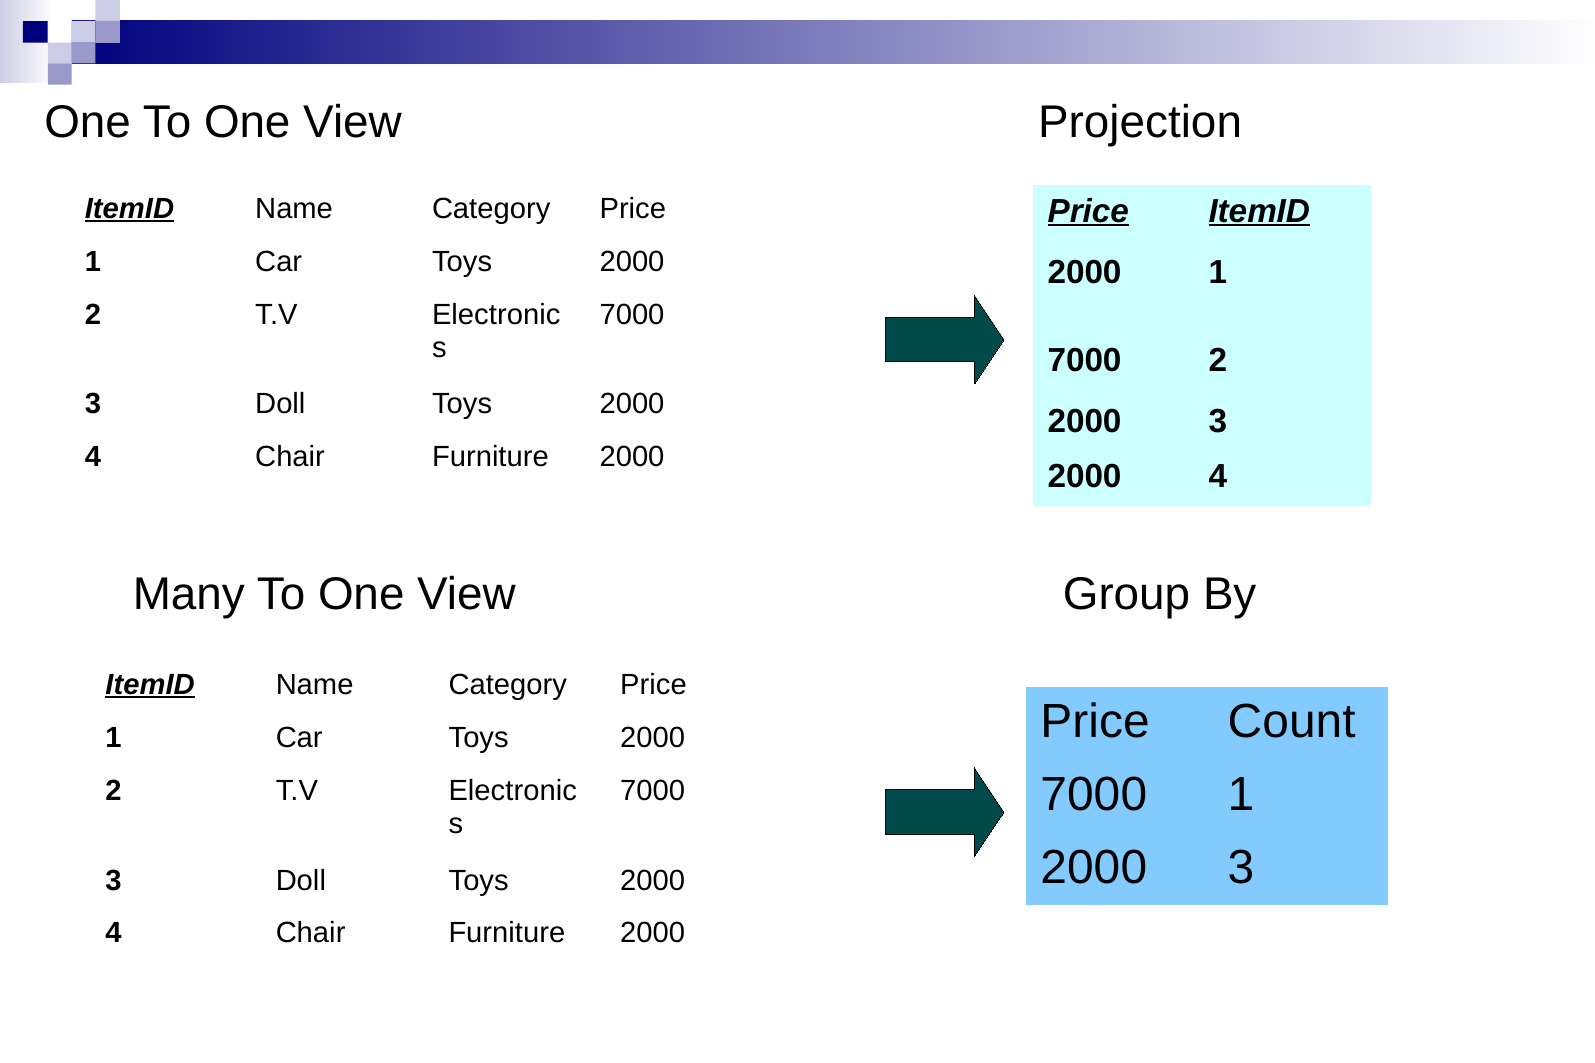

One To One View Projection
| ItemID | Name | Category | Price |
| --- | --- | --- | --- |
| 1 | Car | Toys | 2000 |
| 2 | T.V | Electronics | 7000 |
| 3 | Doll | Toys | 2000 |
| 4 | Chair | Furniture | 2000 |
| Price | ItemID |
| --- | --- |
| 2000 | 1 |
| 7000 | 2 |
| 2000 | 3 |
| 2000 | 4 |
Many To One View Group By
| ItemID | Name | Category | Price |
| --- | --- | --- | --- |
| 1 | Car | Toys | 2000 |
| 2 | T.V | Electronics | 7000 |
| 3 | Doll | Toys | 2000 |
| 4 | Chair | Furniture | 2000 |
| Price | Count |
| --- | --- |
| 7000 | 1 |
| 2000 | 3 |